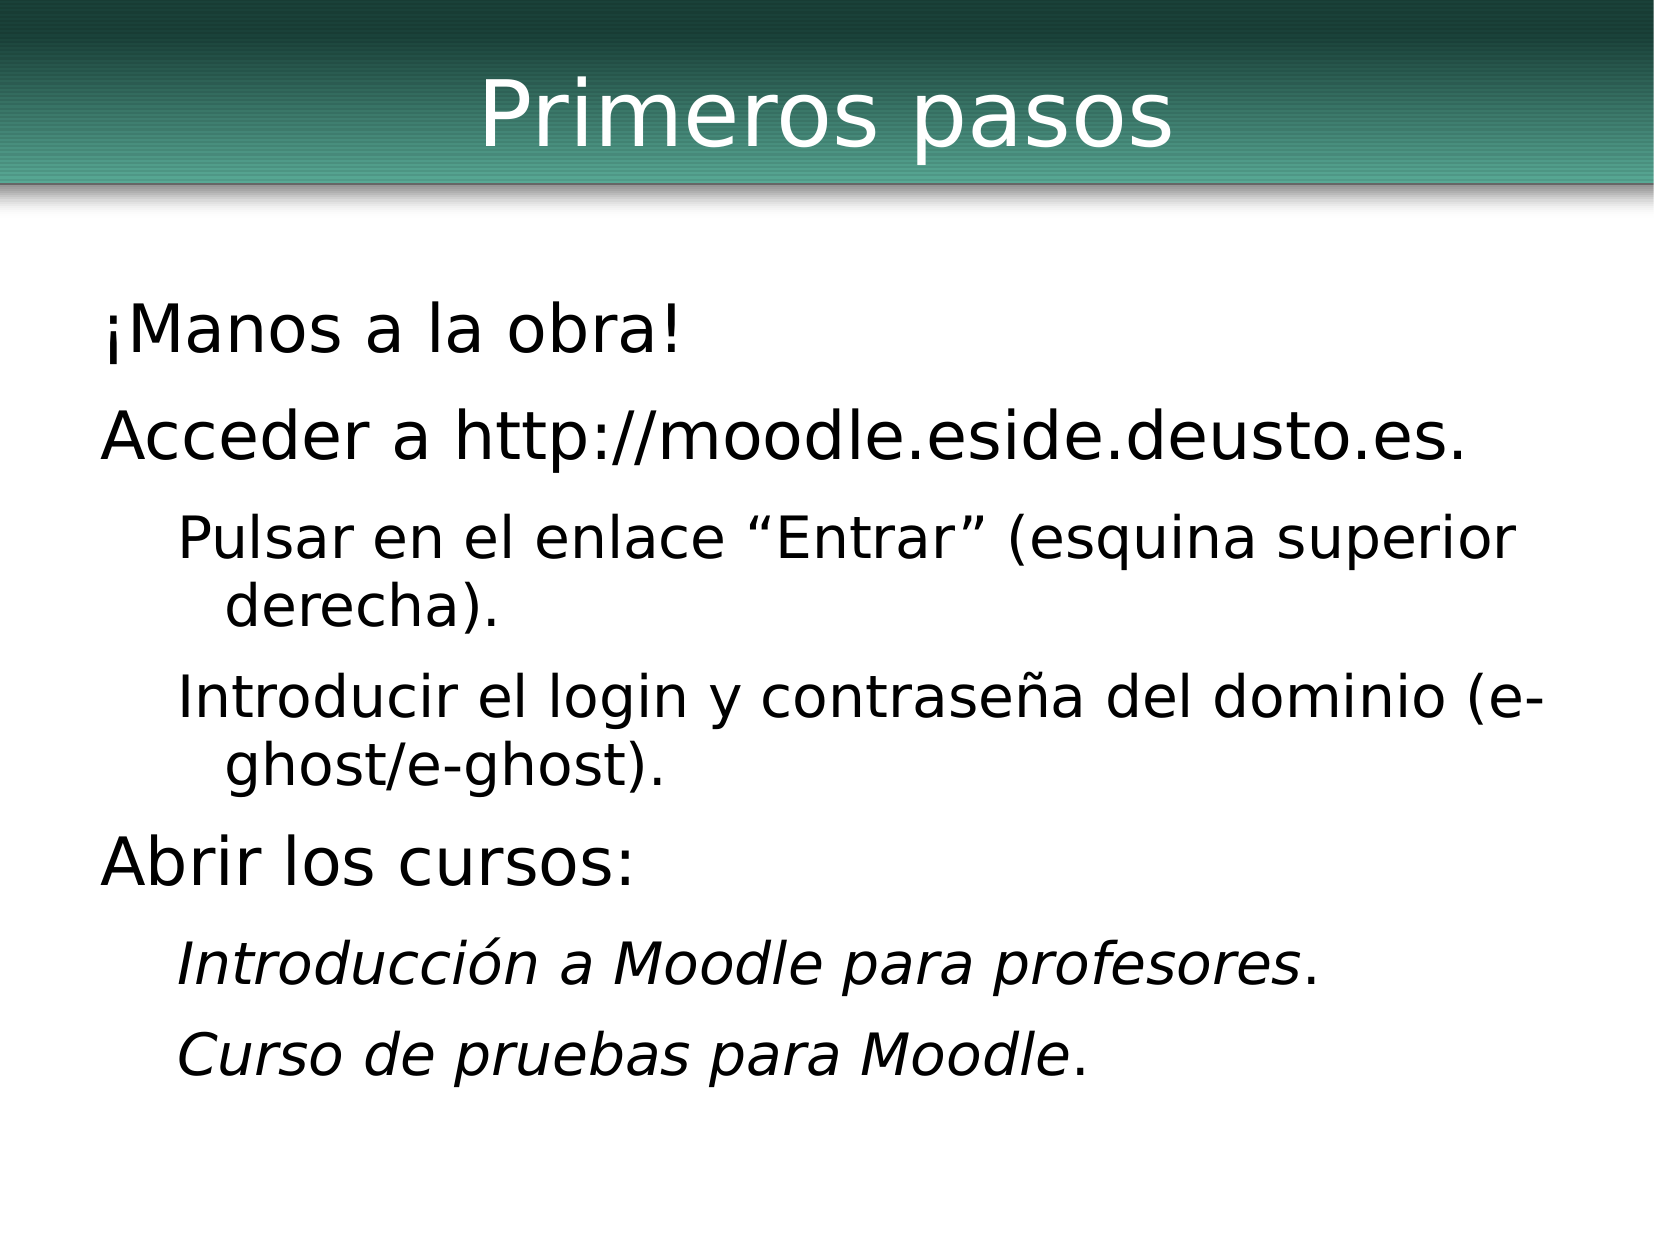

# Primeros pasos
¡Manos a la obra!
Acceder a http://moodle.eside.deusto.es.
Pulsar en el enlace “Entrar” (esquina superior derecha).
Introducir el login y contraseña del dominio (e-ghost/e-ghost).
Abrir los cursos:
Introducción a Moodle para profesores.
Curso de pruebas para Moodle.